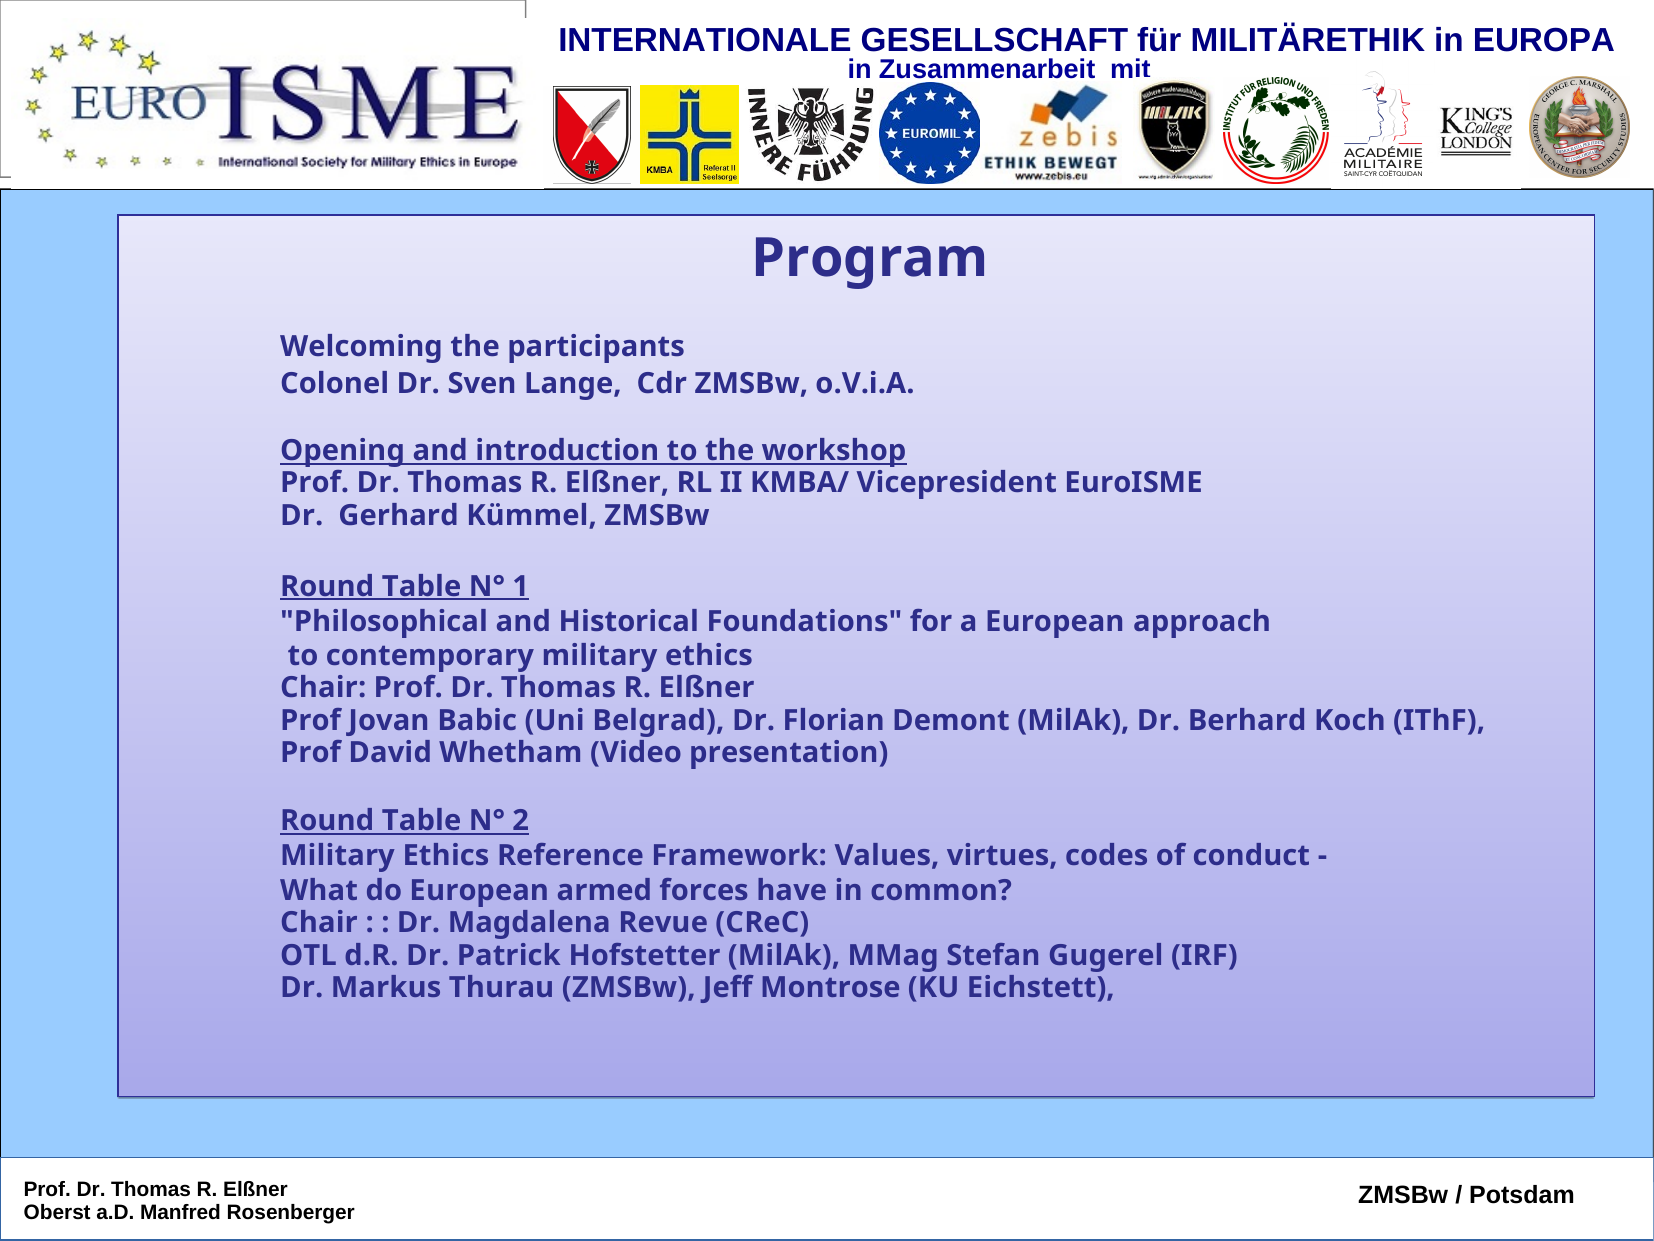

Program
		Welcoming the participants
		Colonel Dr. Sven Lange, Cdr ZMSBw, o.V.i.A.
		Opening and introduction to the workshop
		Prof. Dr. Thomas R. Elßner, RL II KMBA/ Vicepresident EuroISME
		Dr. Gerhard Kümmel, ZMSBw
		Round Table N° 1
		"Philosophical and Historical Foundations" for a European approach
		 to contemporary military ethics
		Chair: Prof. Dr. Thomas R. Elßner
		Prof Jovan Babic (Uni Belgrad), Dr. Florian Demont (MilAk), Dr. Berhard Koch (IThF), 			Prof David Whetham (Video presentation)
		Round Table N° 2
		Military Ethics Reference Framework: Values, virtues, codes of conduct -
		What do European armed forces have in common?
		Chair : : Dr. Magdalena Revue (CReC)
		OTL d.R. Dr. Patrick Hofstetter (MilAk), MMag Stefan Gugerel (IRF)
		Dr. Markus Thurau (ZMSBw), Jeff Montrose (KU Eichstett),